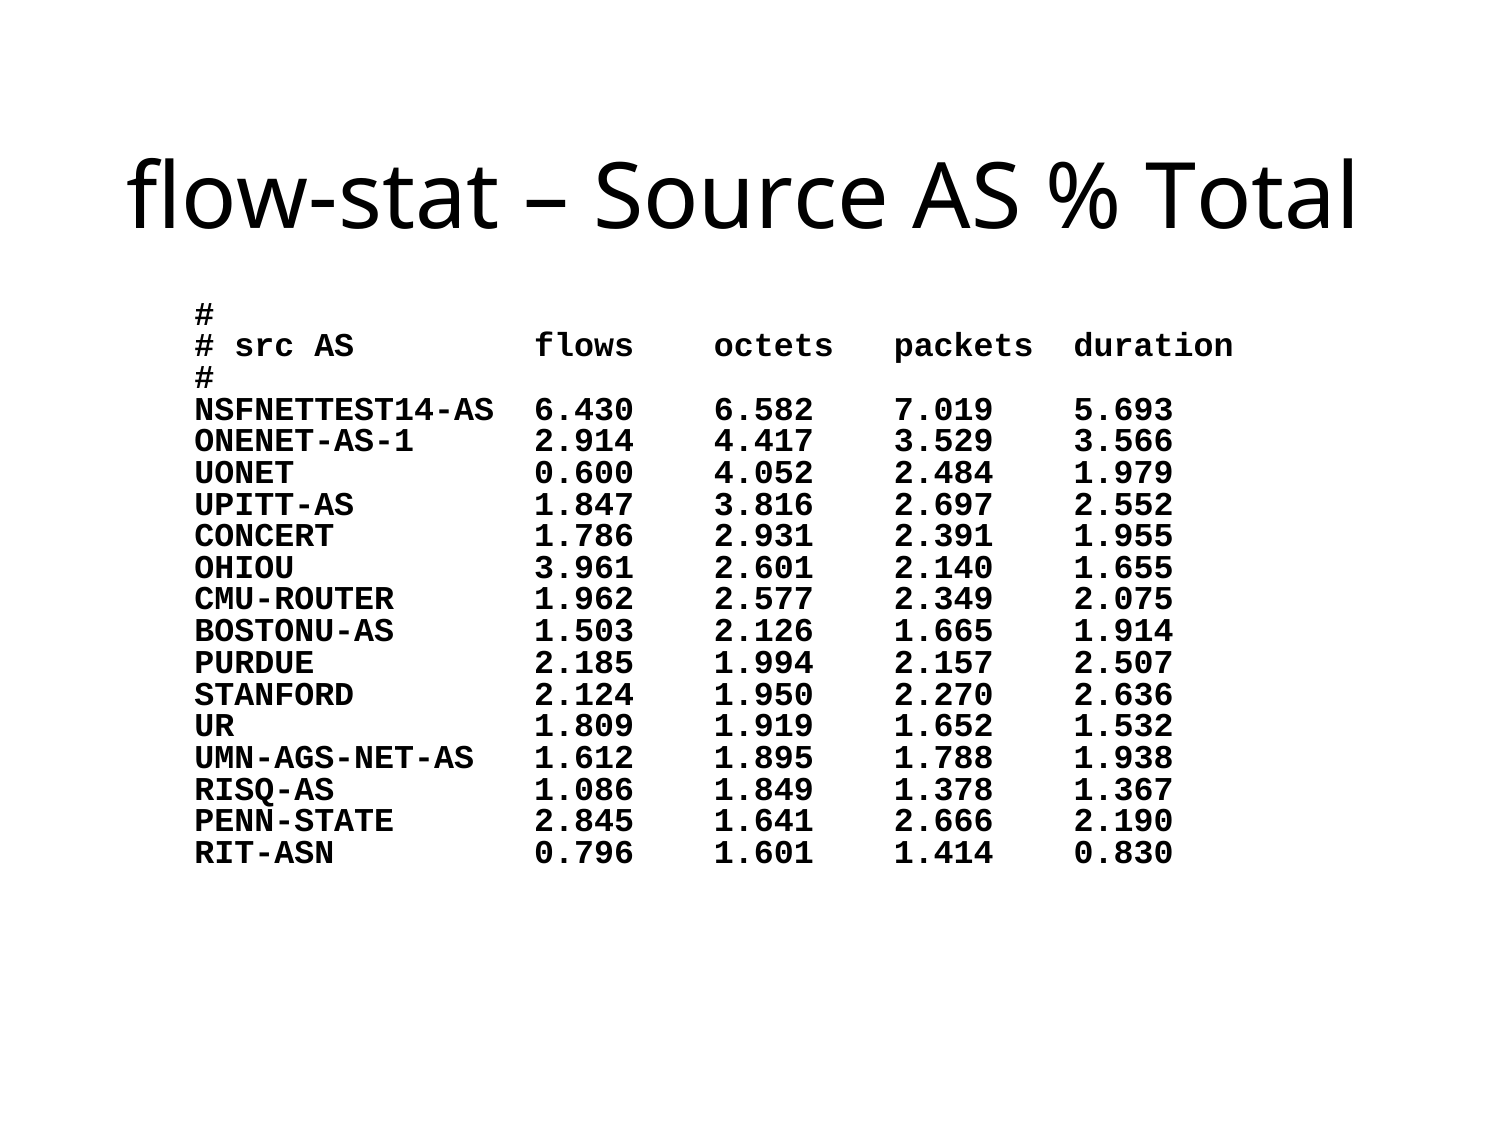

# flow-stat – Source AS % Total
#
# src AS flows octets packets duration
#
NSFNETTEST14-AS 6.430 6.582 7.019 5.693
ONENET-AS-1 2.914 4.417 3.529 3.566
UONET 0.600 4.052 2.484 1.979
UPITT-AS 1.847 3.816 2.697 2.552
CONCERT 1.786 2.931 2.391 1.955
OHIOU 3.961 2.601 2.140 1.655
CMU-ROUTER 1.962 2.577 2.349 2.075
BOSTONU-AS 1.503 2.126 1.665 1.914
PURDUE 2.185 1.994 2.157 2.507
STANFORD 2.124 1.950 2.270 2.636
UR 1.809 1.919 1.652 1.532
UMN-AGS-NET-AS 1.612 1.895 1.788 1.938
RISQ-AS 1.086 1.849 1.378 1.367
PENN-STATE 2.845 1.641 2.666 2.190
RIT-ASN 0.796 1.601 1.414 0.830